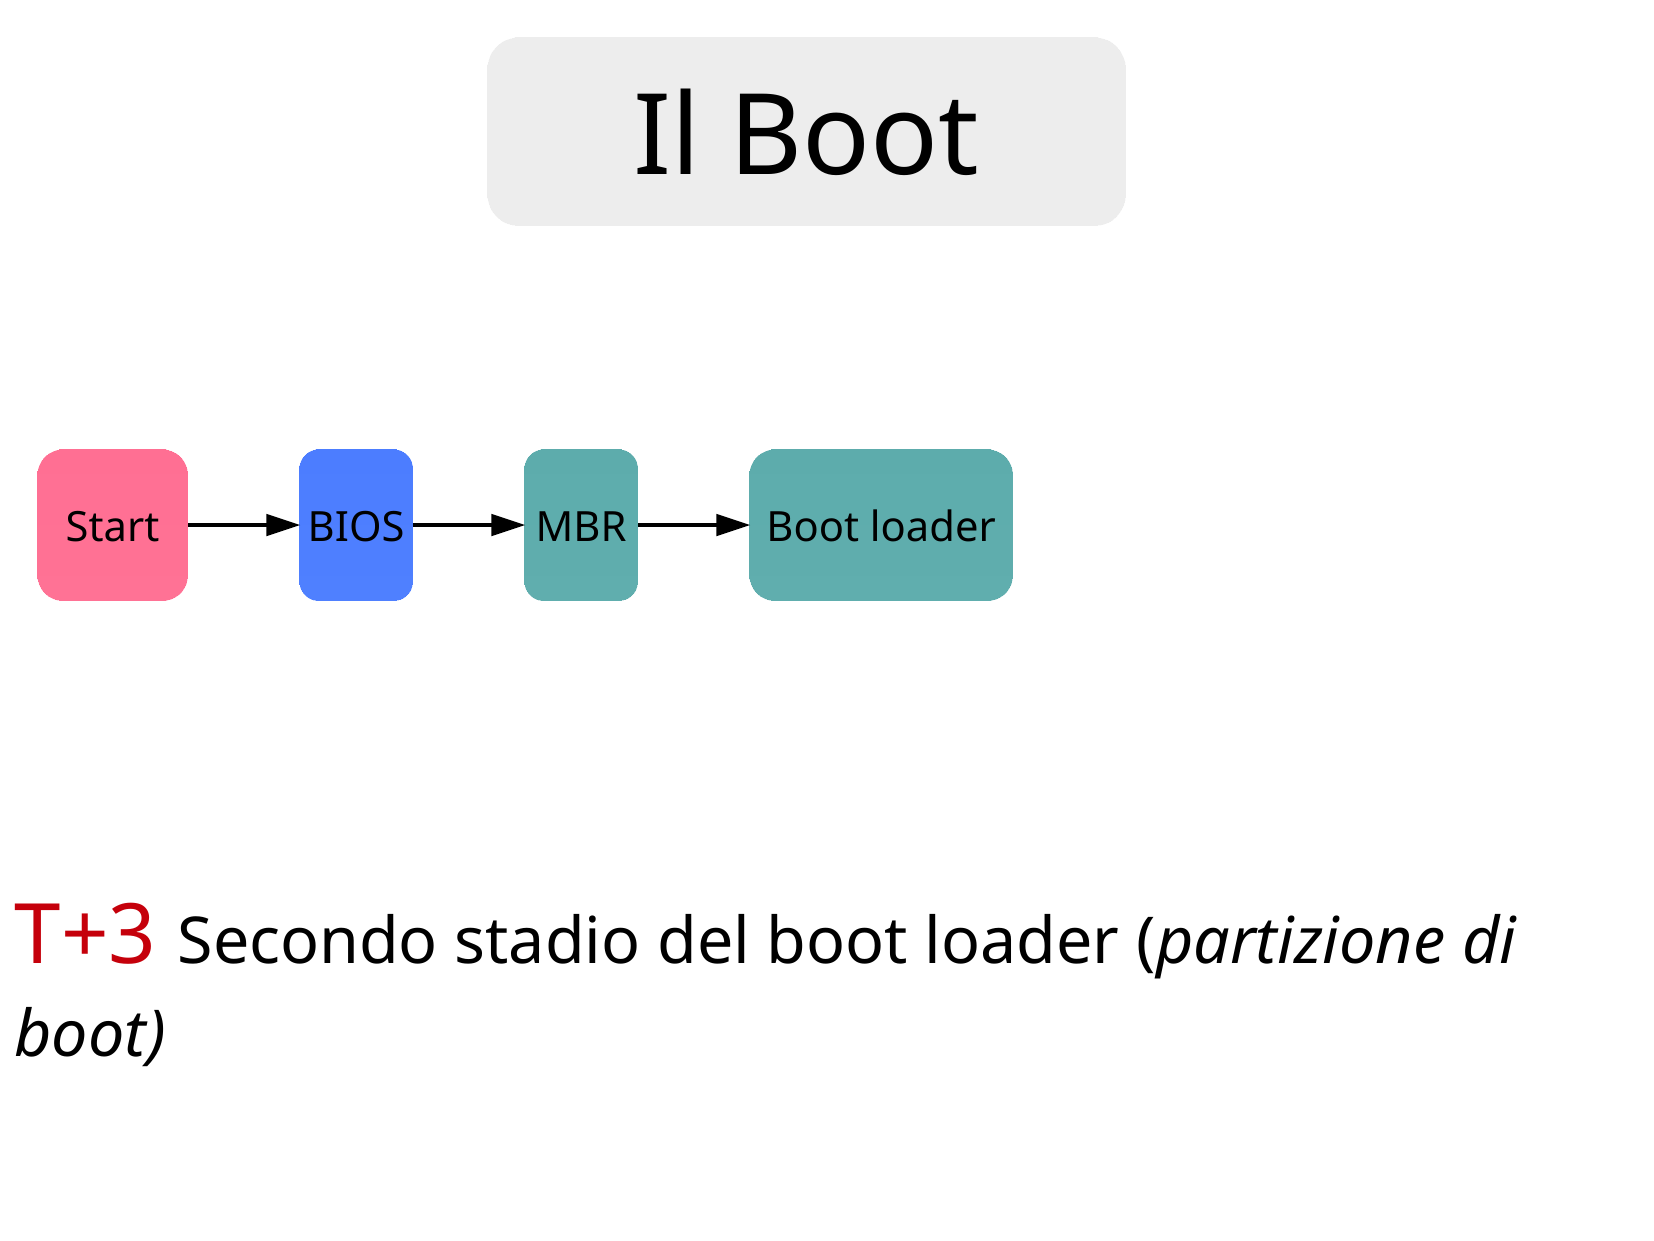

Il Boot
Start
BIOS
MBR
Boot loader
T+3 Secondo stadio del boot loader (partizione di boot)